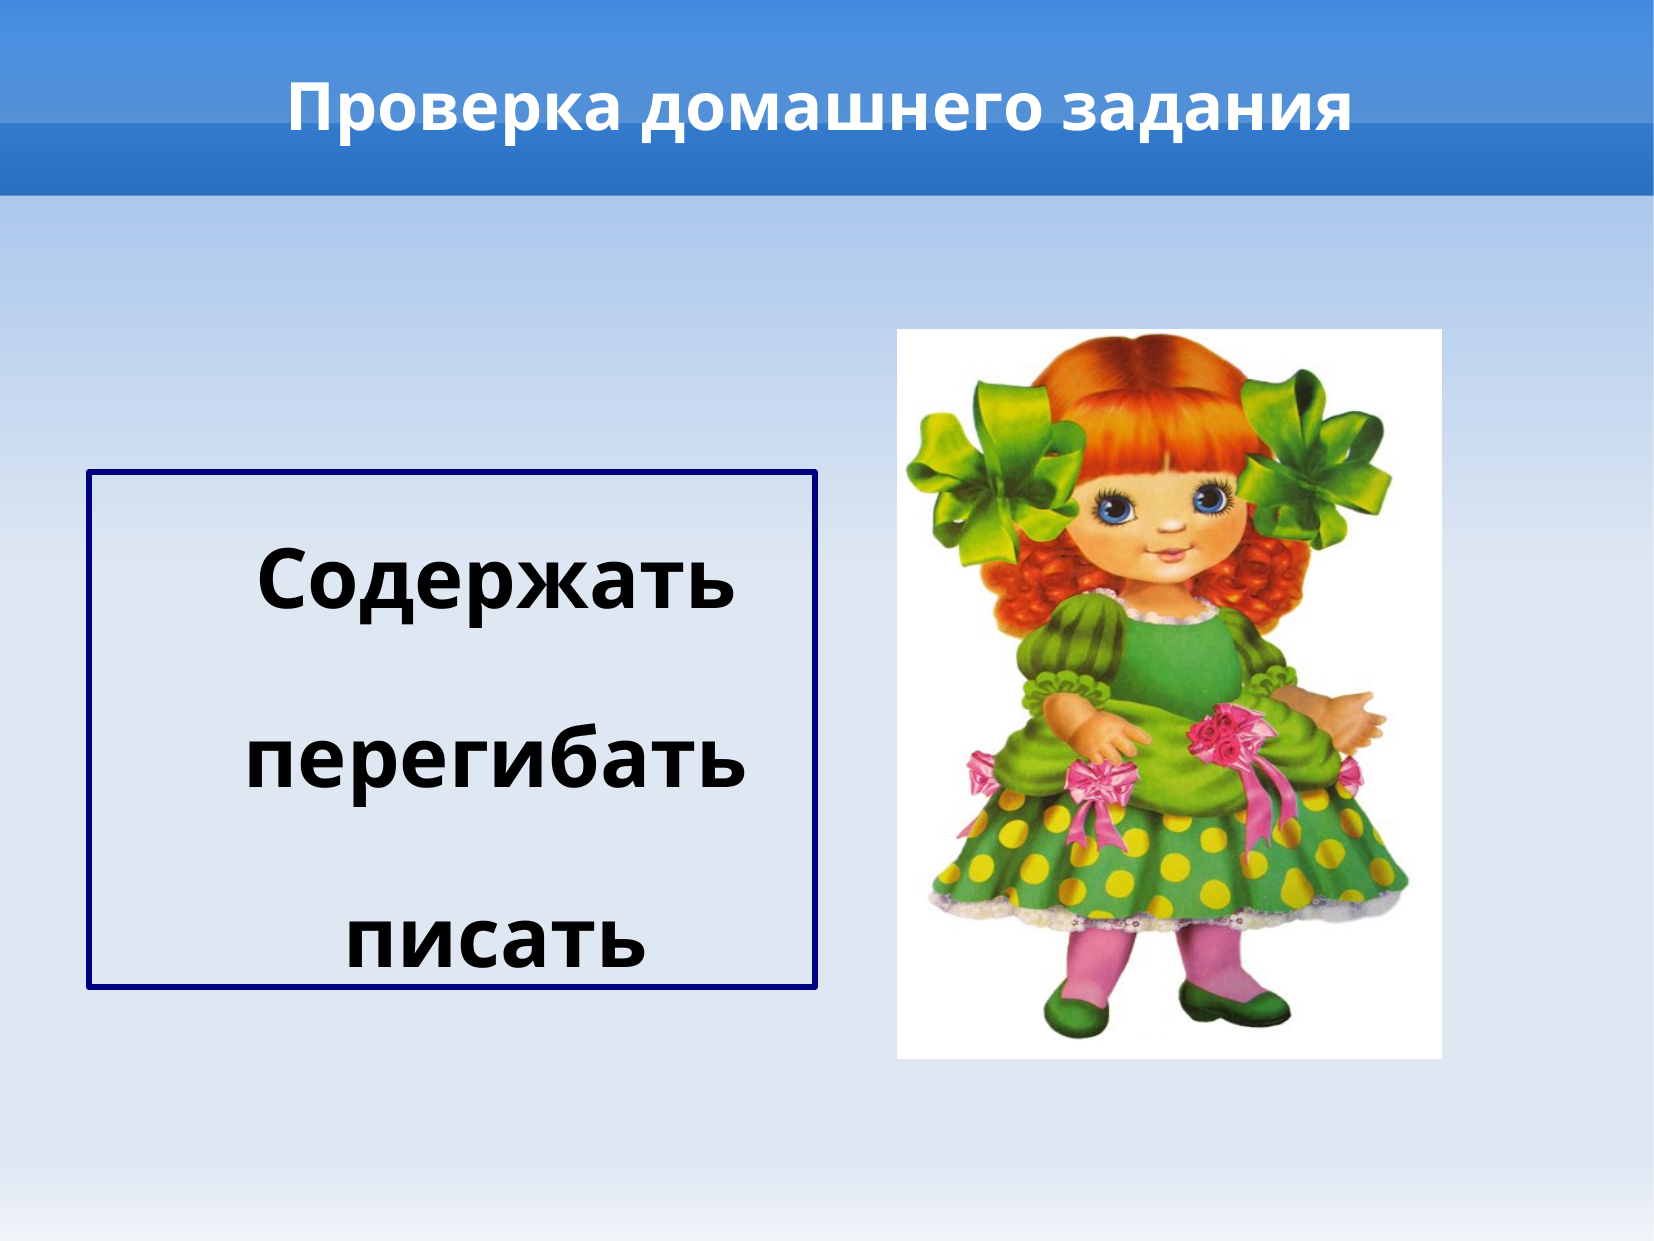

# Проверка домашнего задания
Содержать
перегибать
писать